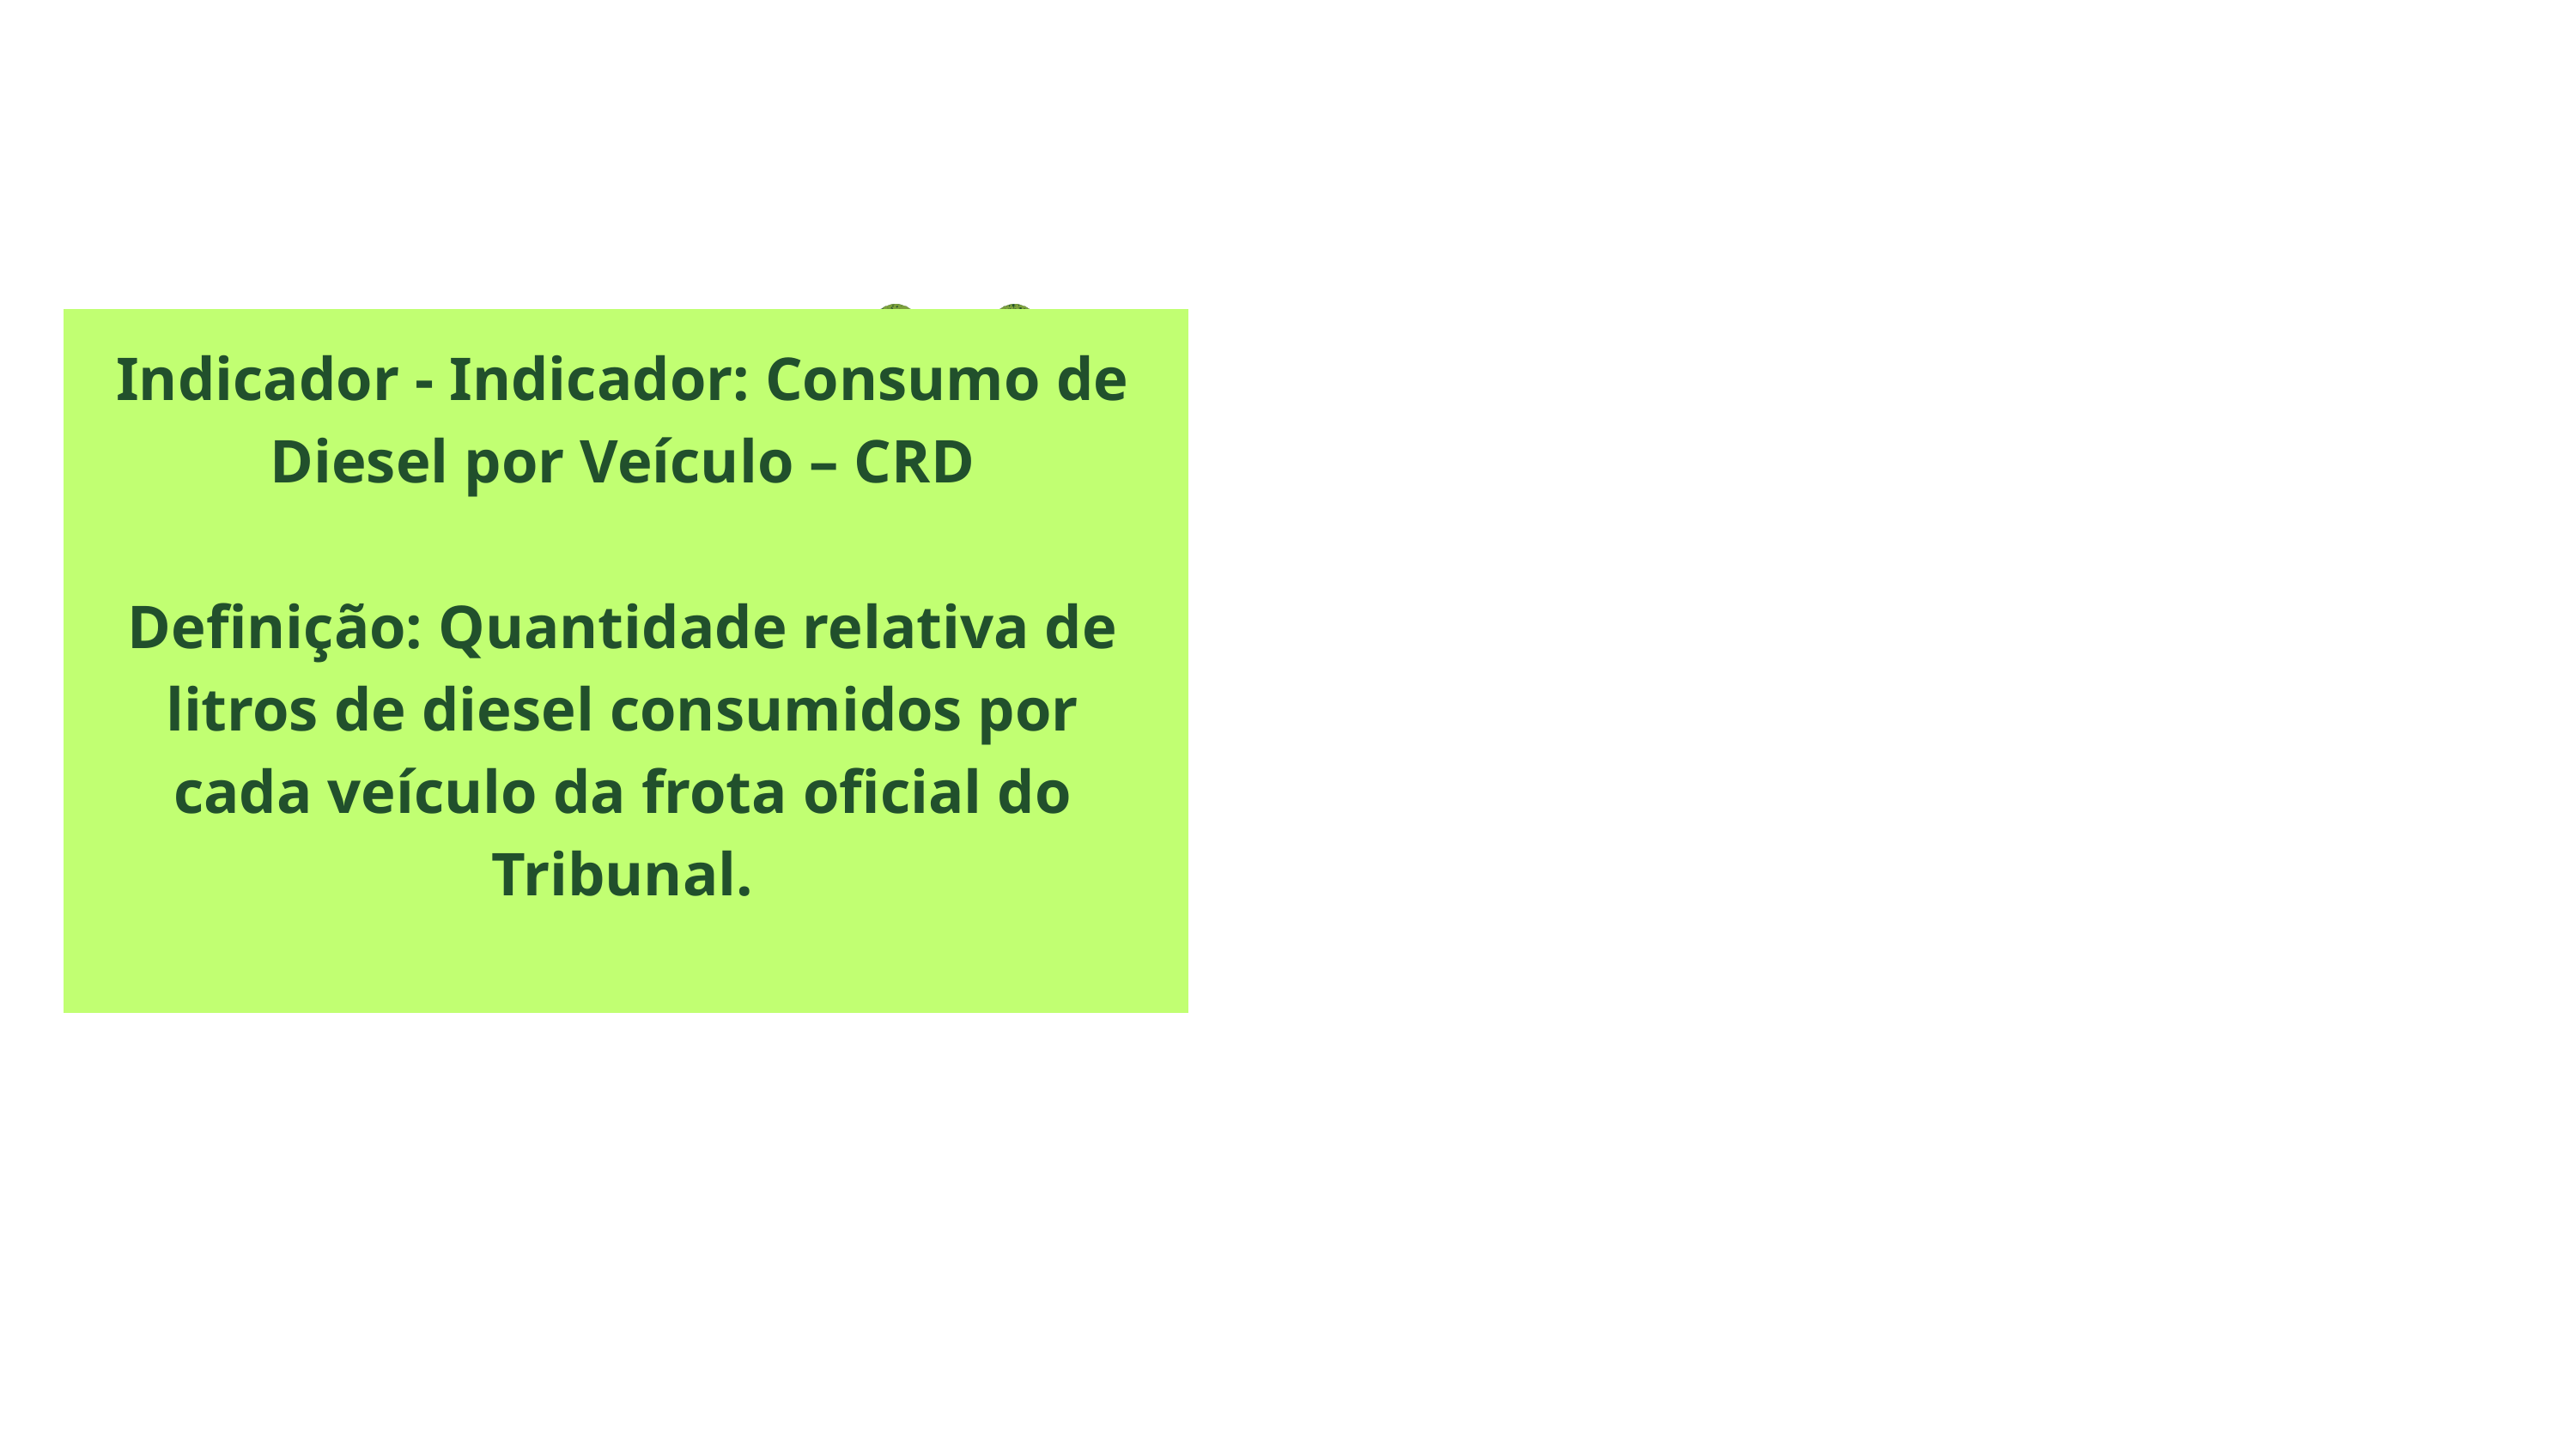

Fórmula: Consumo de diesel / Quantidade de veículos a diesel.
Polaridade: Quanto menor o valor, melhor o desempenho.
Periodicidade: Mensal.
Metodologia Análise de Desempenho: Anual
Unidade responsável pelas metas: Coordenadoria de Polícia Judicial.
Indicador - Indicador: Consumo de Diesel por Veículo – CRD
Definição: Quantidade relativa de litros de diesel consumidos por cada veículo da frota oficial do Tribunal.